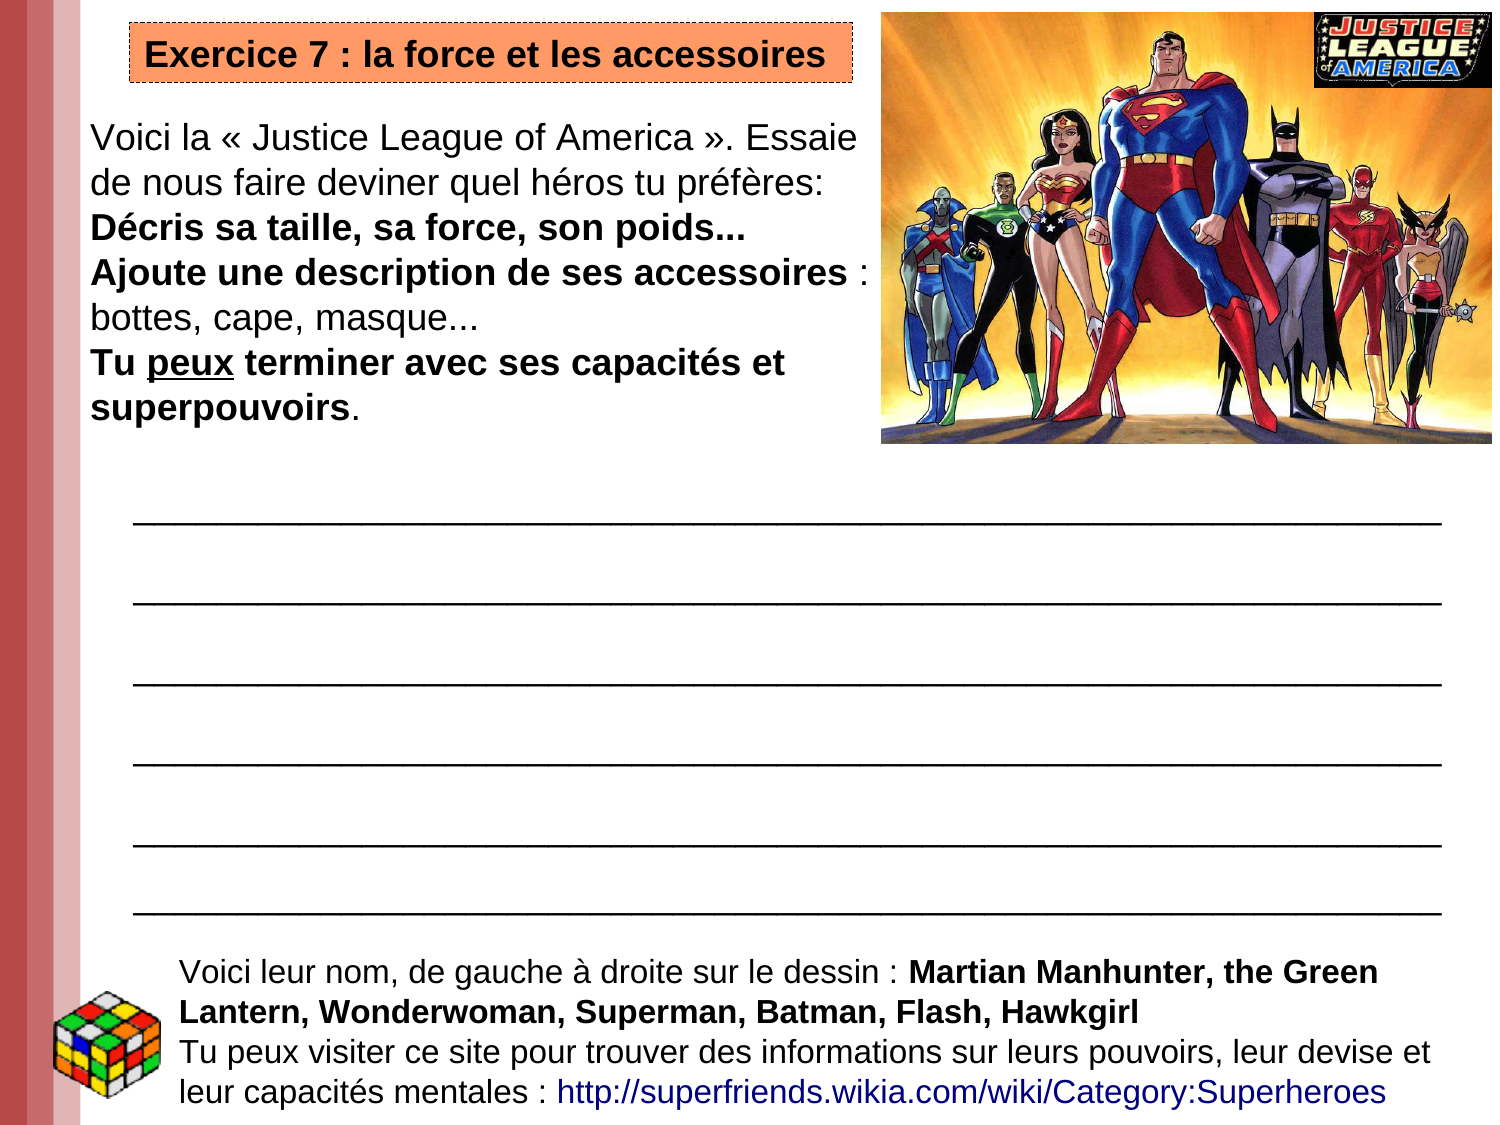

Exercice 7 : la force et les accessoires
Voici la « Justice League of America ». Essaie de nous faire deviner quel héros tu préfères:
Décris sa taille, sa force, son poids...
Ajoute une description de ses accessoires : bottes, cape, masque...
Tu peux terminer avec ses capacités et superpouvoirs.
_______________________________________________________________
_______________________________________________________________
_______________________________________________________________
_______________________________________________________________
_______________________________________________________________
_______________________________________________________________
Voici leur nom, de gauche à droite sur le dessin : Martian Manhunter, the Green Lantern, Wonderwoman, Superman, Batman, Flash, Hawkgirl
Tu peux visiter ce site pour trouver des informations sur leurs pouvoirs, leur devise et leur capacités mentales : http://superfriends.wikia.com/wiki/Category:Superheroes